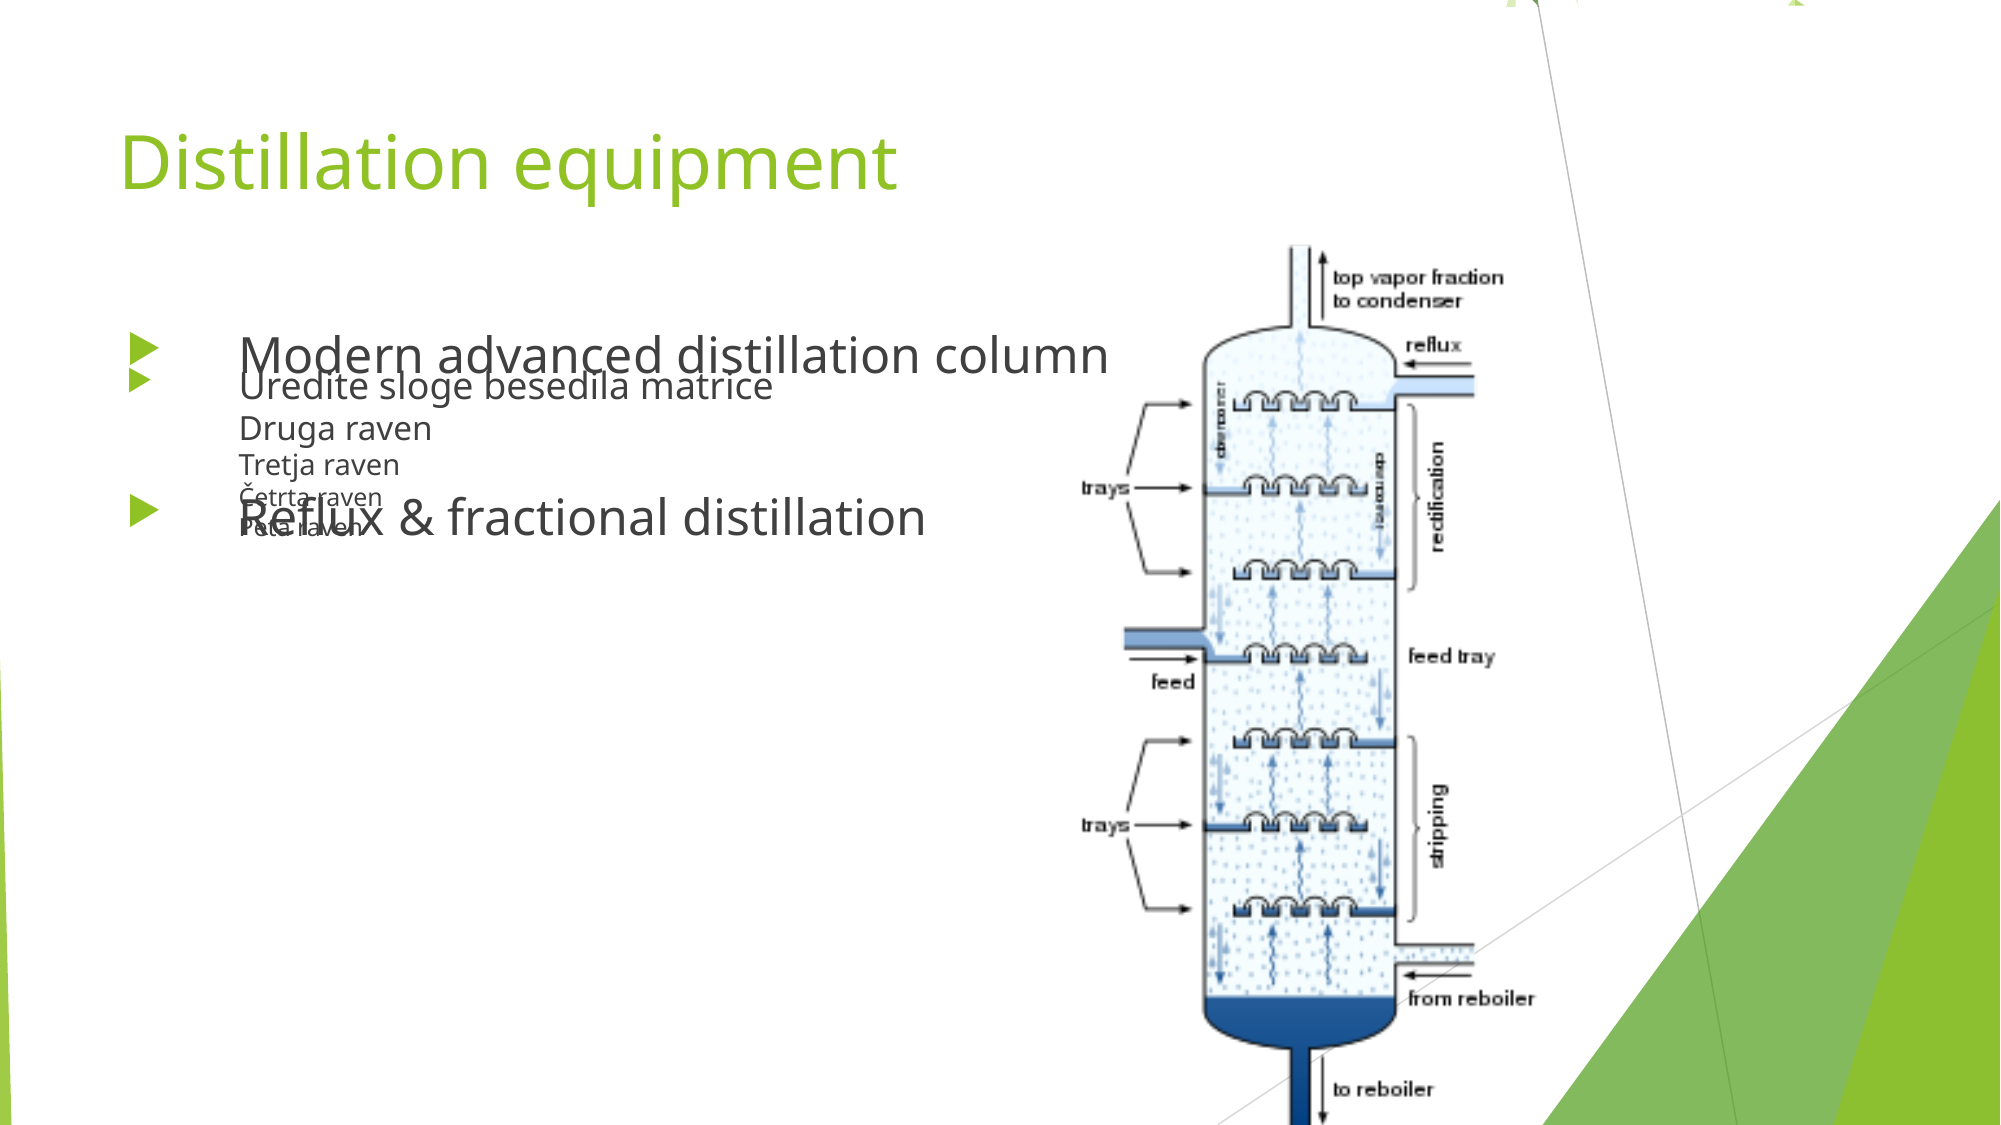

# Distillation equipment
Modern advanced distillation column
Reflux & fractional distillation